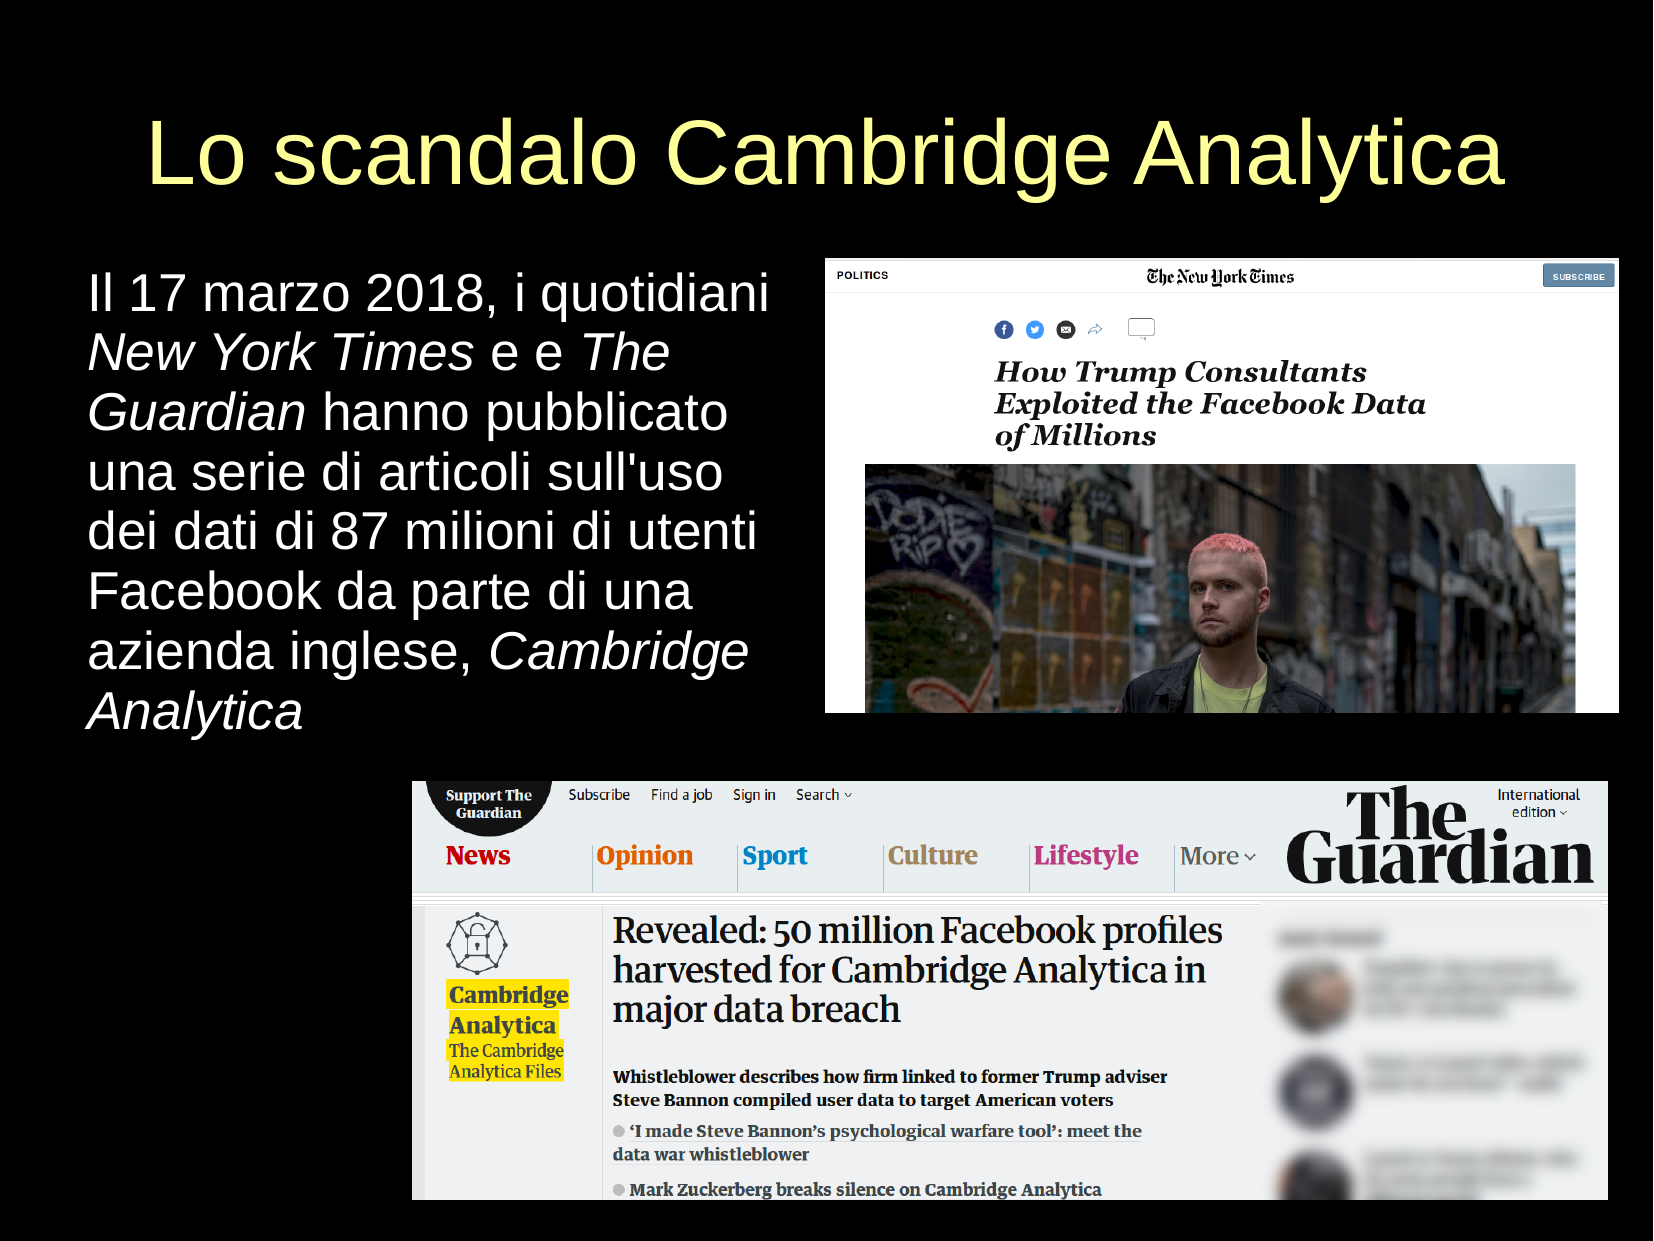

# Lo scandalo Cambridge Analytica
Il 17 marzo 2018, i quotidiani New York Times e e The Guardian hanno pubblicato una serie di articoli sull'uso dei dati di 87 milioni di utenti Facebook da parte di una azienda inglese, Cambridge Analytica